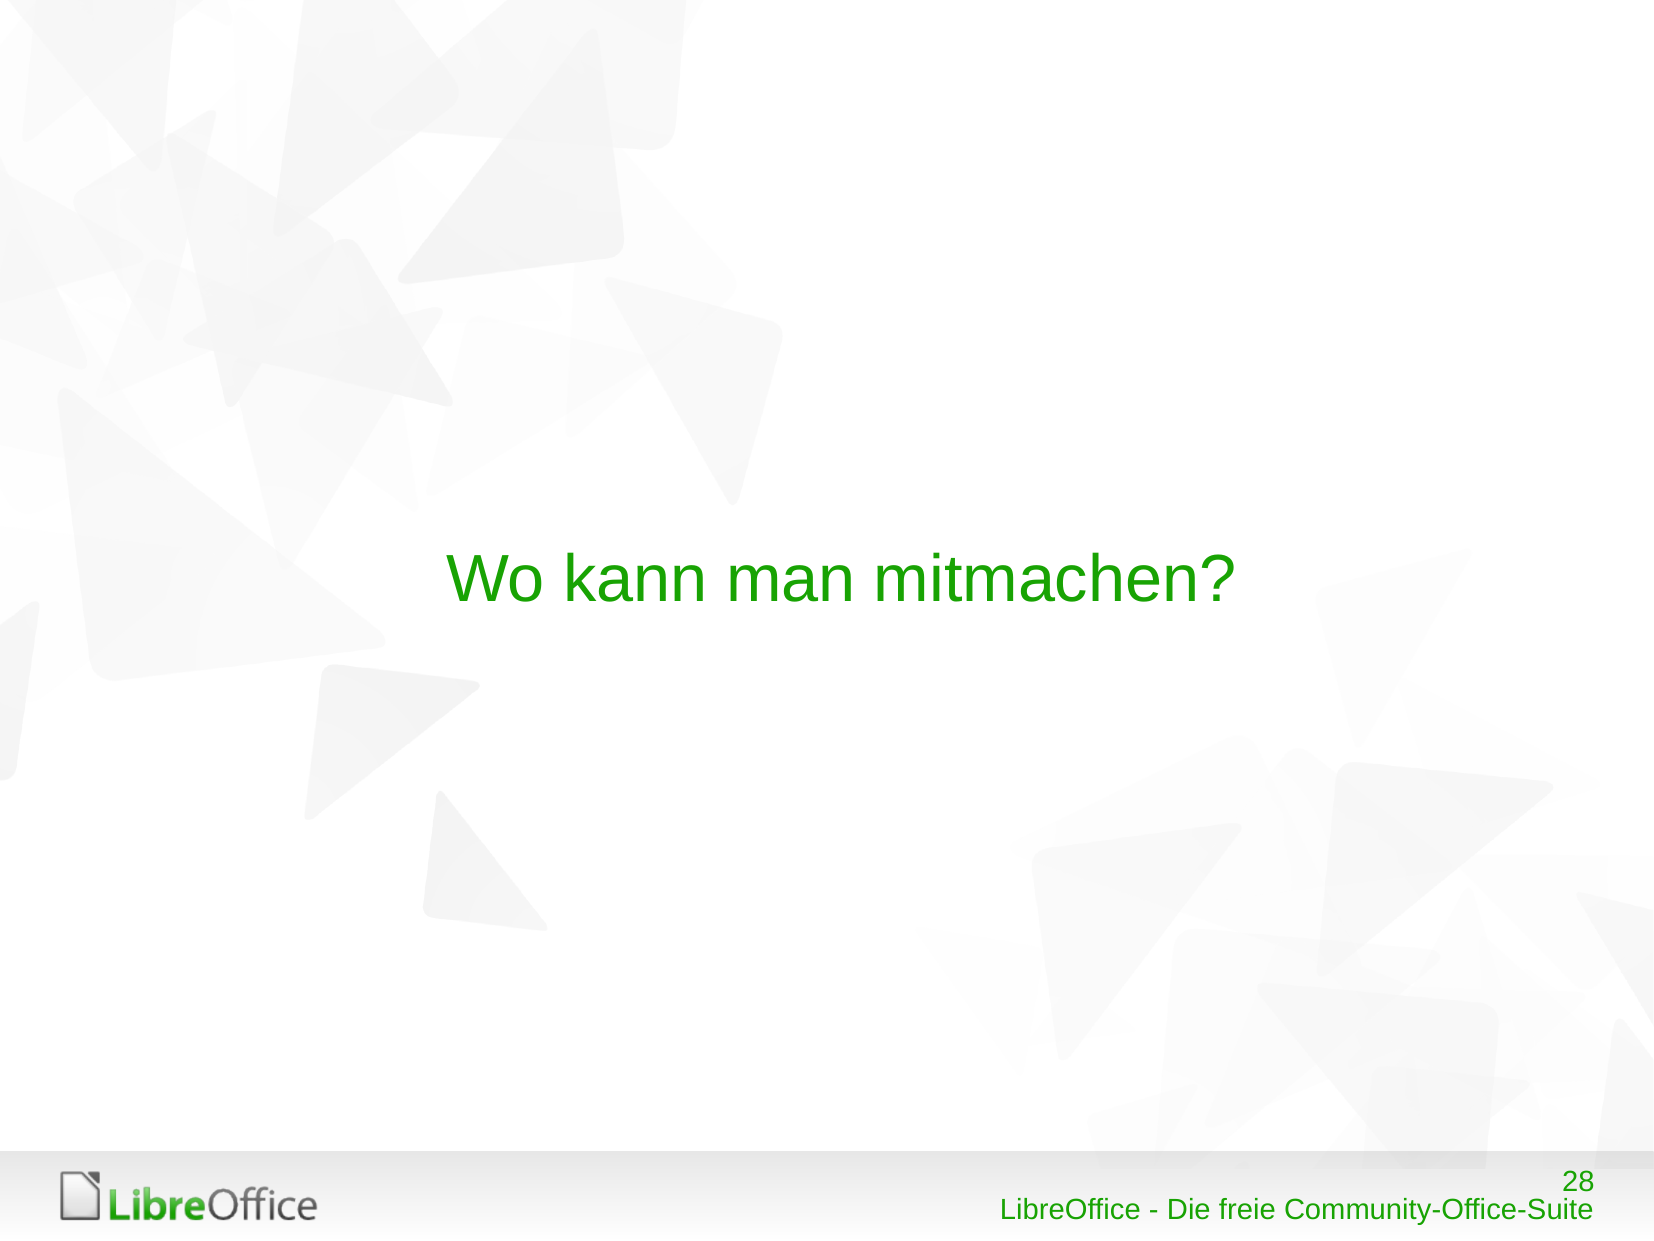

# Wo kann man mitmachen?
28
LibreOffice - Die freie Community-Office-Suite